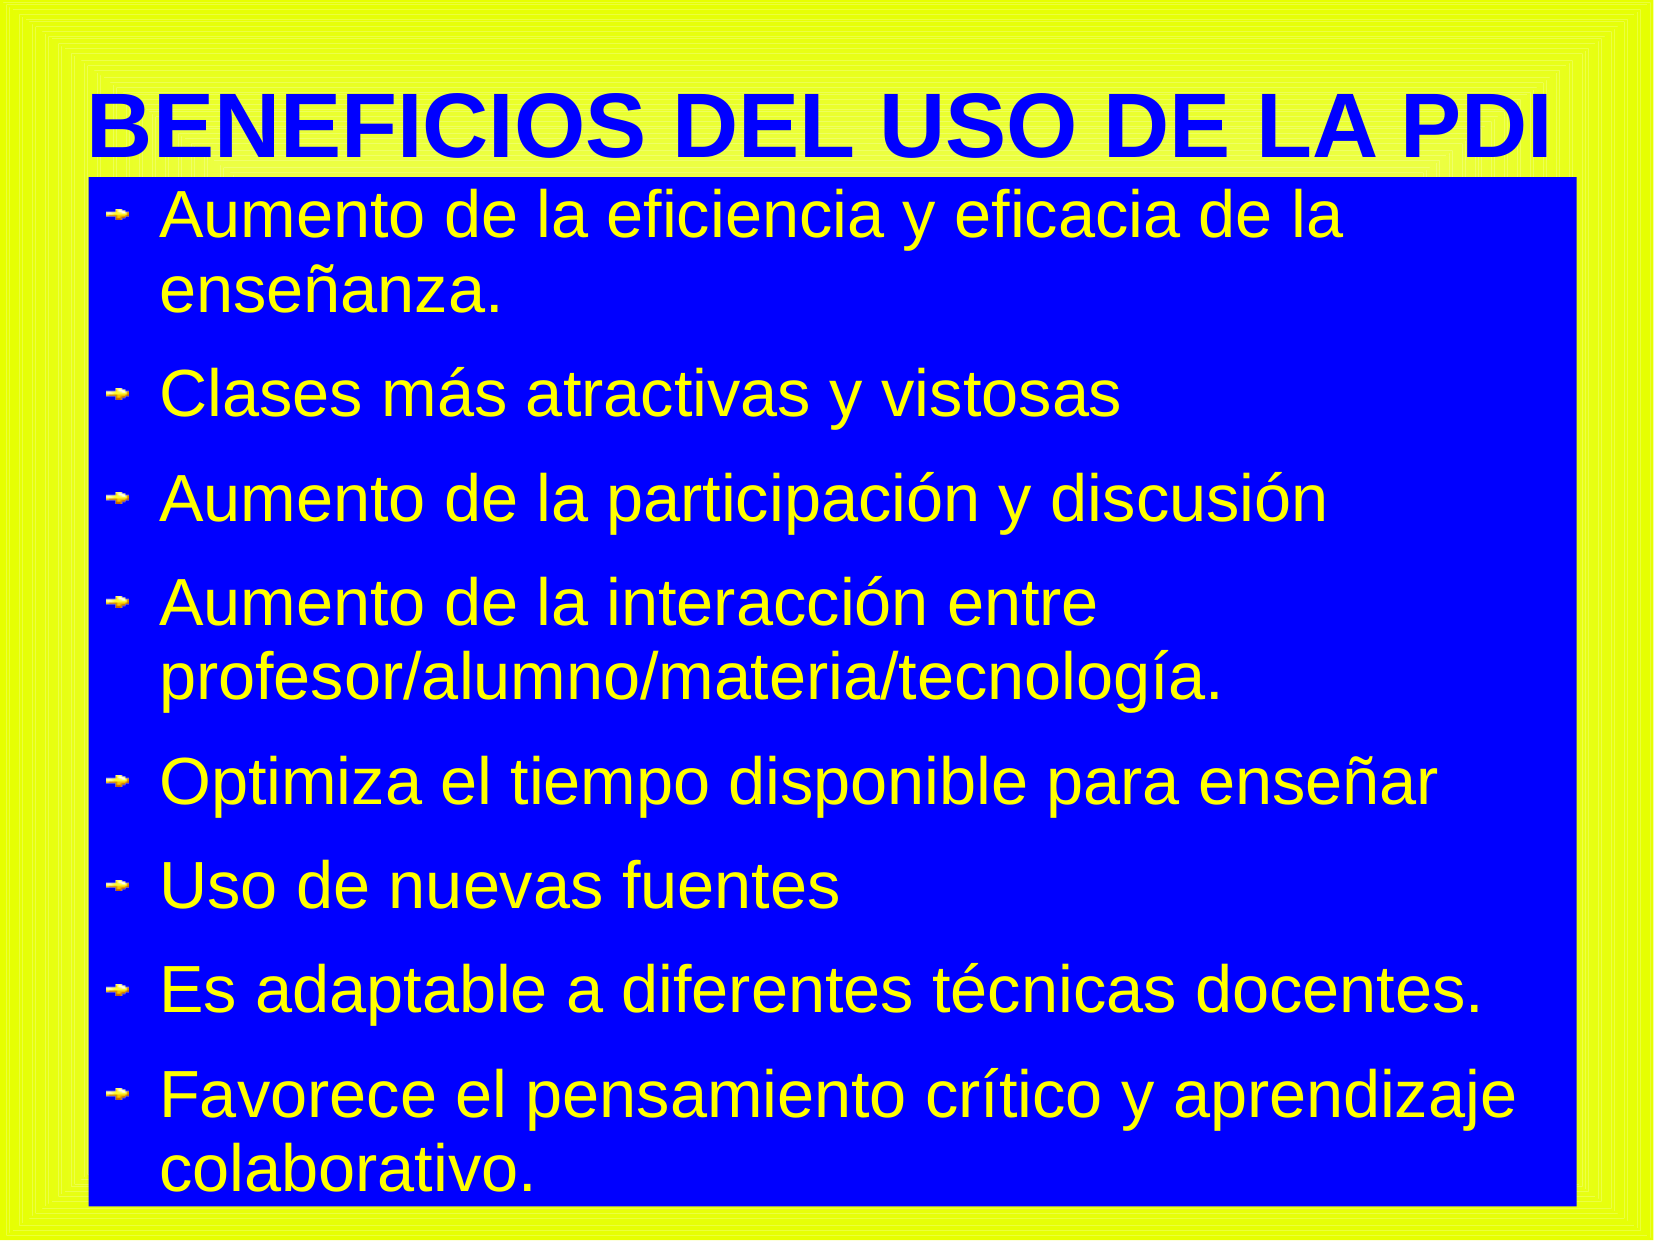

# BENEFICIOS DEL USO DE LA PDI
Aumento de la eficiencia y eficacia de la enseñanza.
Clases más atractivas y vistosas
Aumento de la participación y discusión
Aumento de la interacción entre profesor/alumno/materia/tecnología.
Optimiza el tiempo disponible para enseñar
Uso de nuevas fuentes
Es adaptable a diferentes técnicas docentes.
Favorece el pensamiento crítico y aprendizaje colaborativo.